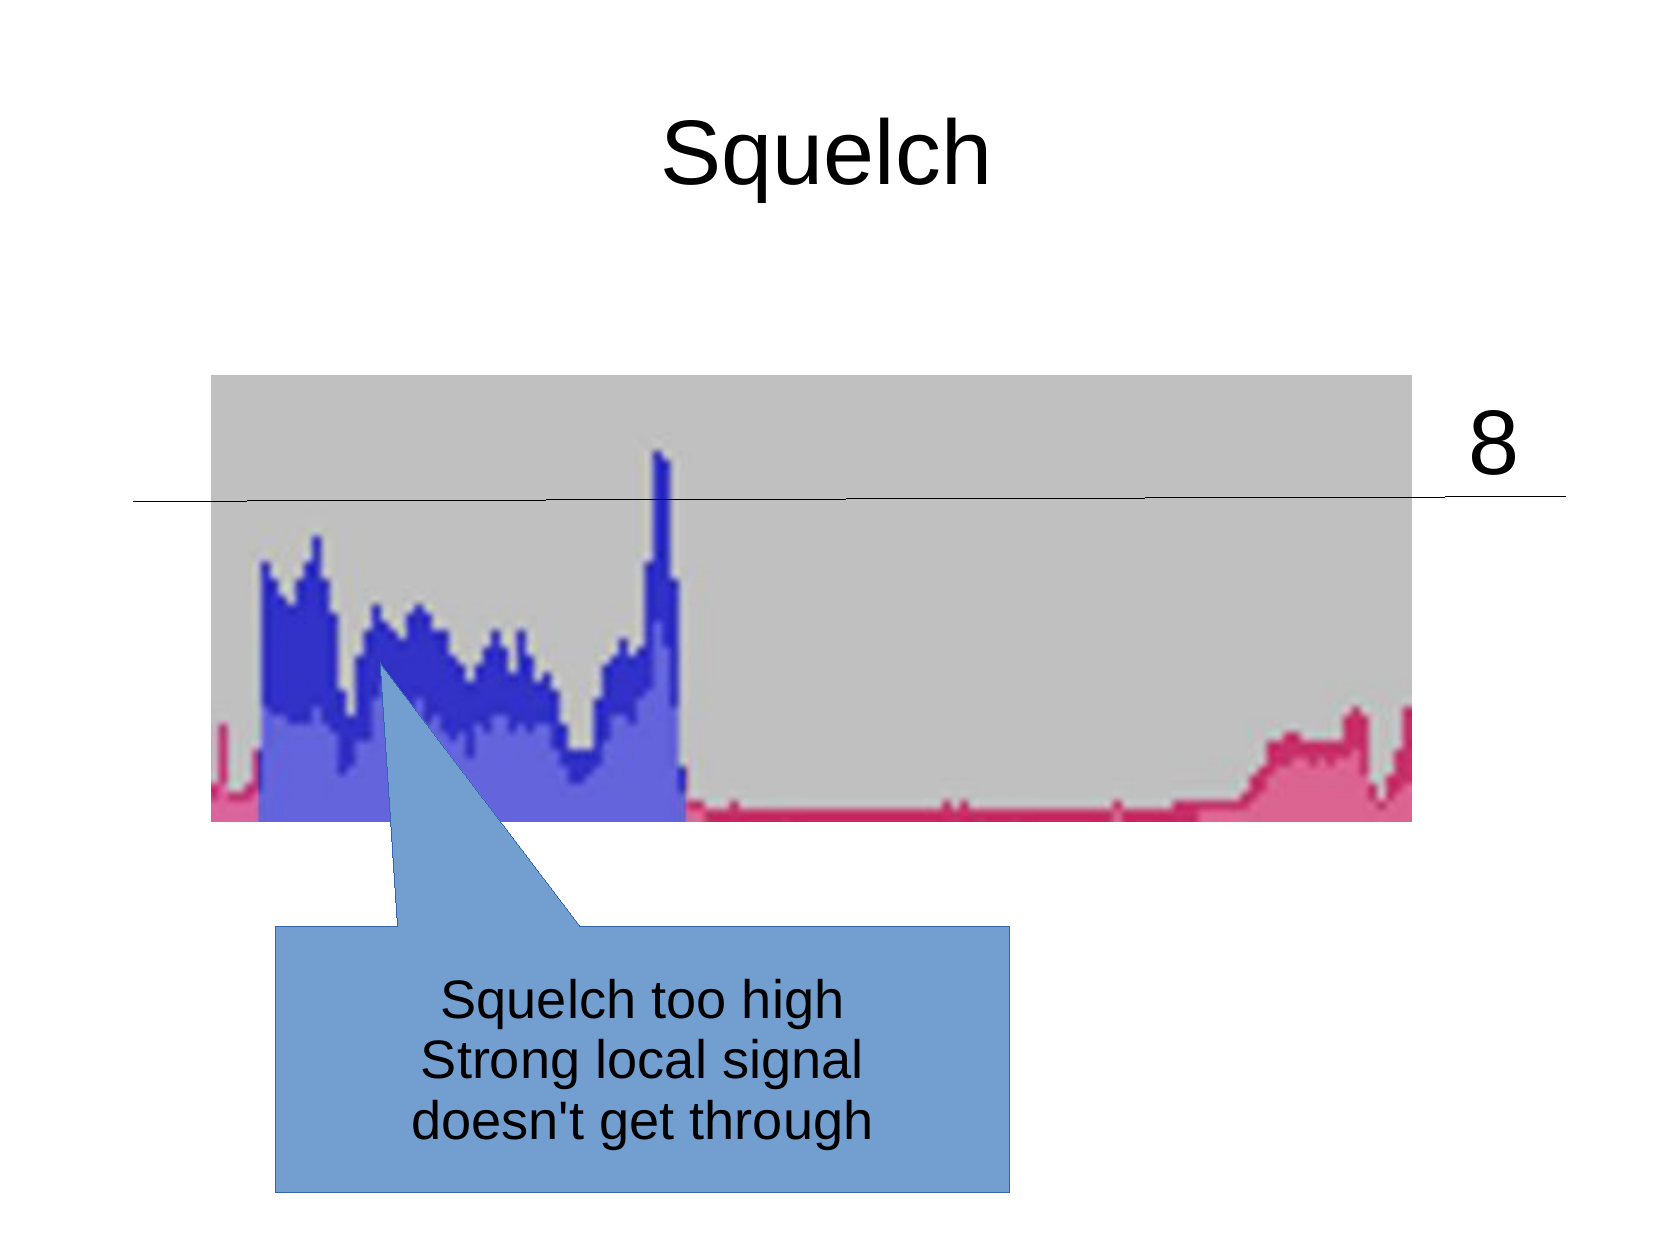

# Squelch
8
Squelch too high
Strong local signal
doesn't get through